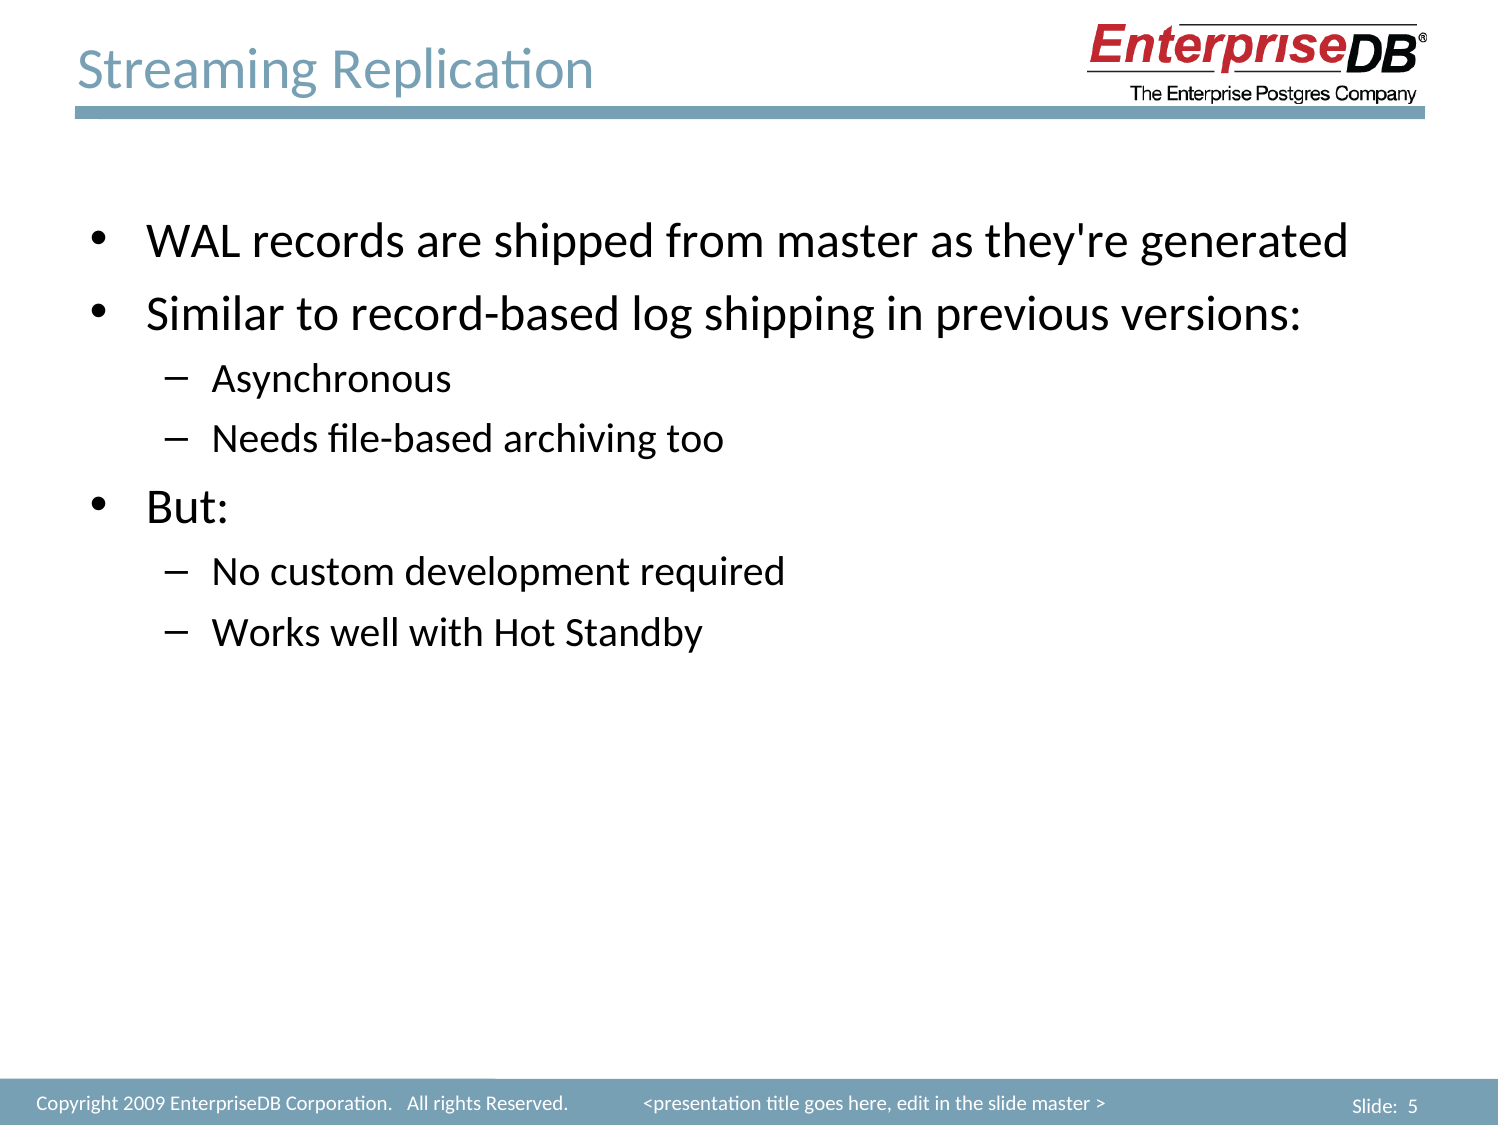

# Streaming Replication
WAL records are shipped from master as they're generated
Similar to record-based log shipping in previous versions:
Asynchronous
Needs file-based archiving too
But:
No custom development required
Works well with Hot Standby